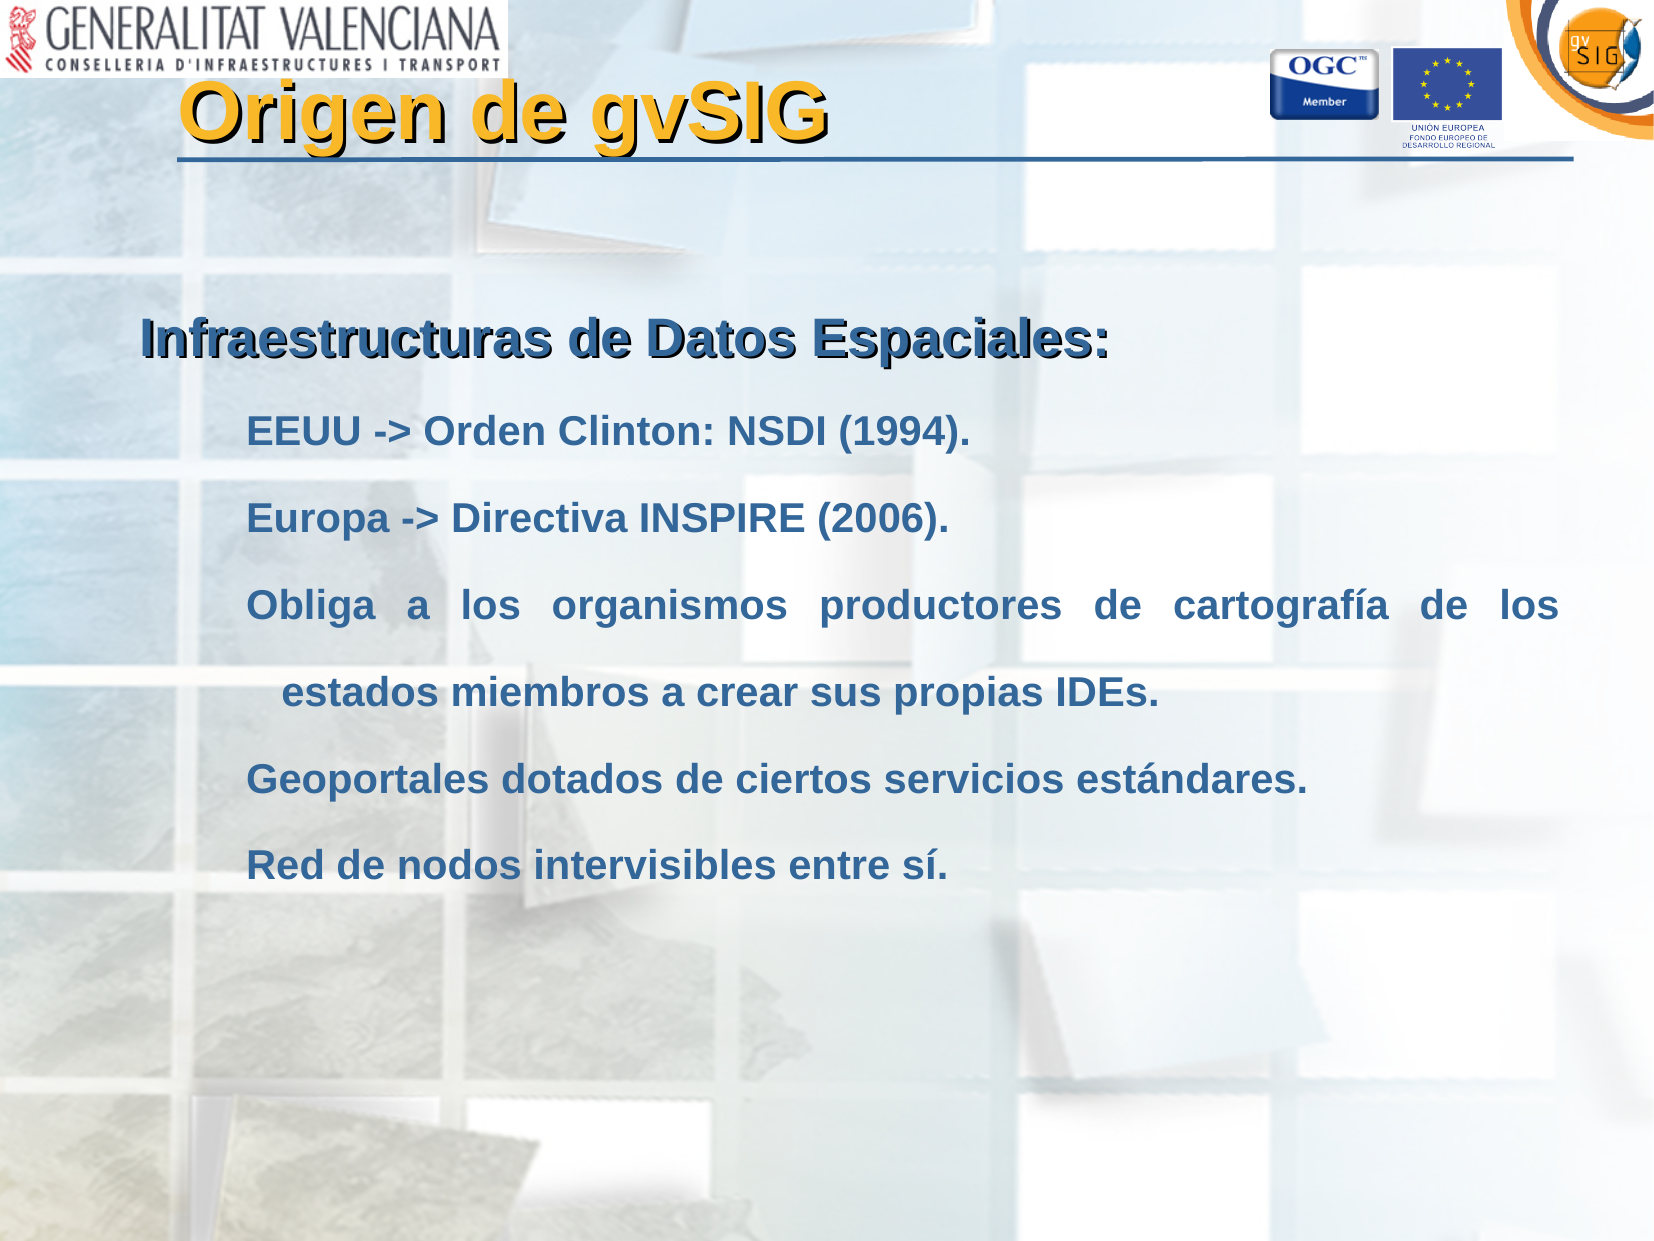

# Origen de gvSIG
Infraestructuras de Datos Espaciales:
EEUU -> Orden Clinton: NSDI (1994).
Europa -> Directiva INSPIRE (2006).
Obliga a los organismos productores de cartografía de los estados miembros a crear sus propias IDEs.
Geoportales dotados de ciertos servicios estándares.
Red de nodos intervisibles entre sí.